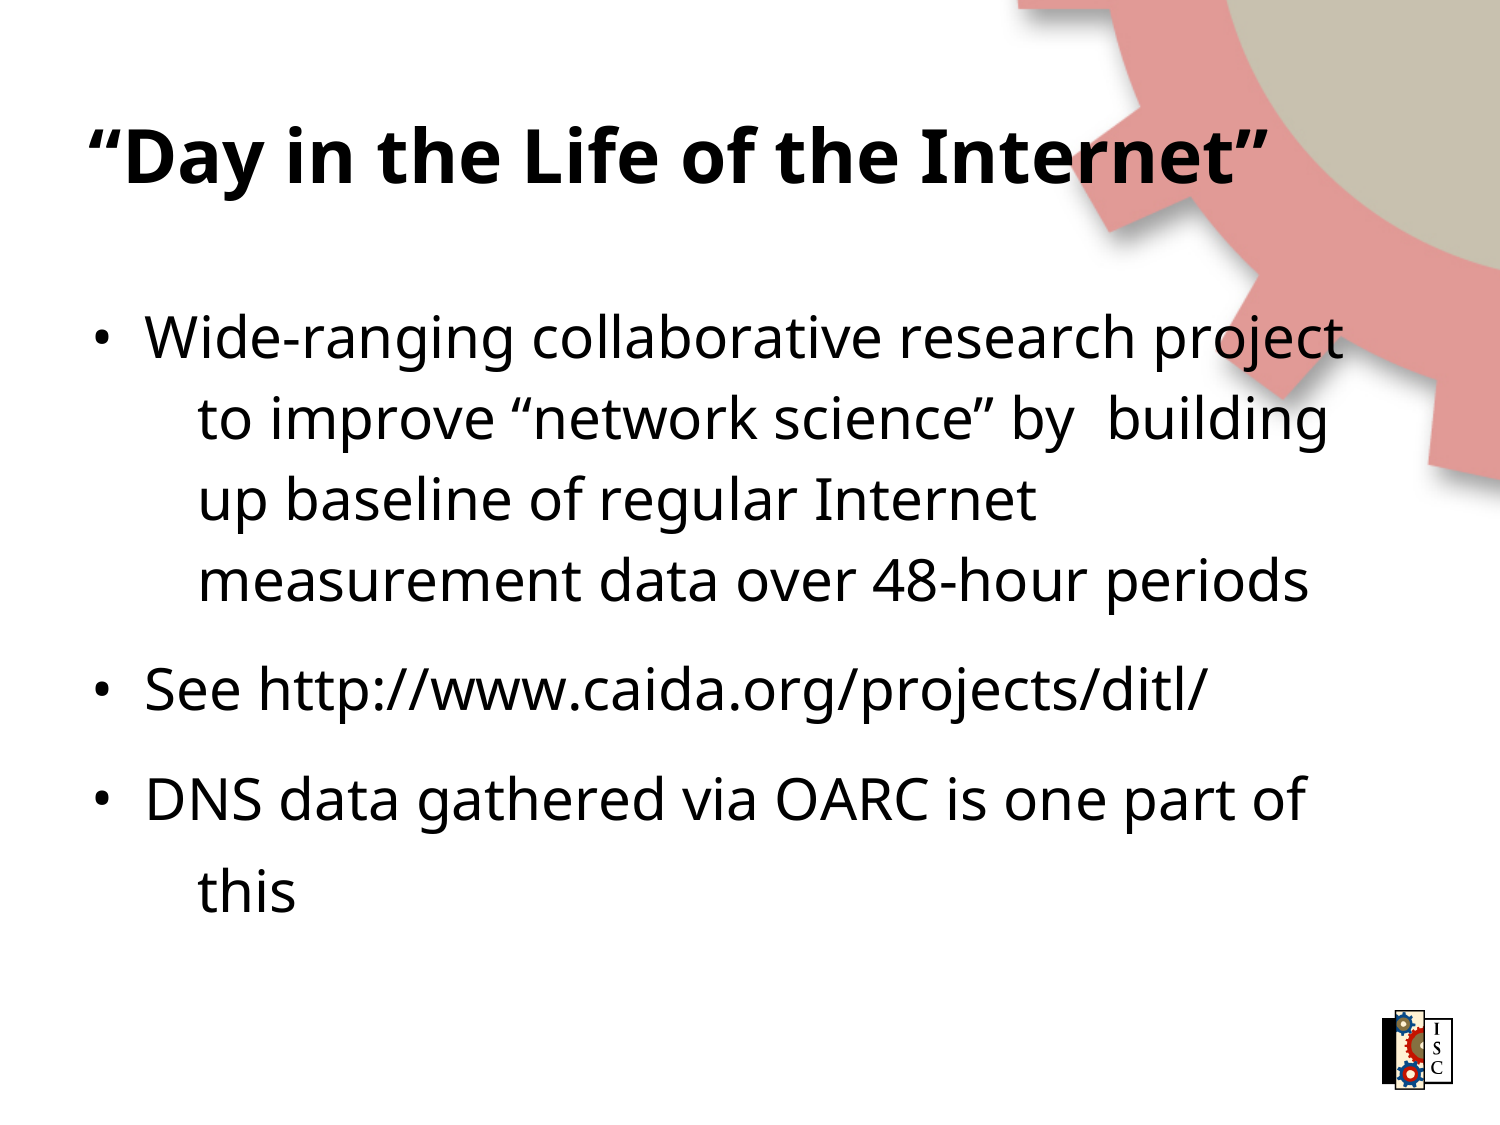

# “Day in the Life of the Internet”
Wide-ranging collaborative research project to improve “network science” by building up baseline of regular Internet measurement data over 48-hour periods
See http://www.caida.org/projects/ditl/
DNS data gathered via OARC is one part of this